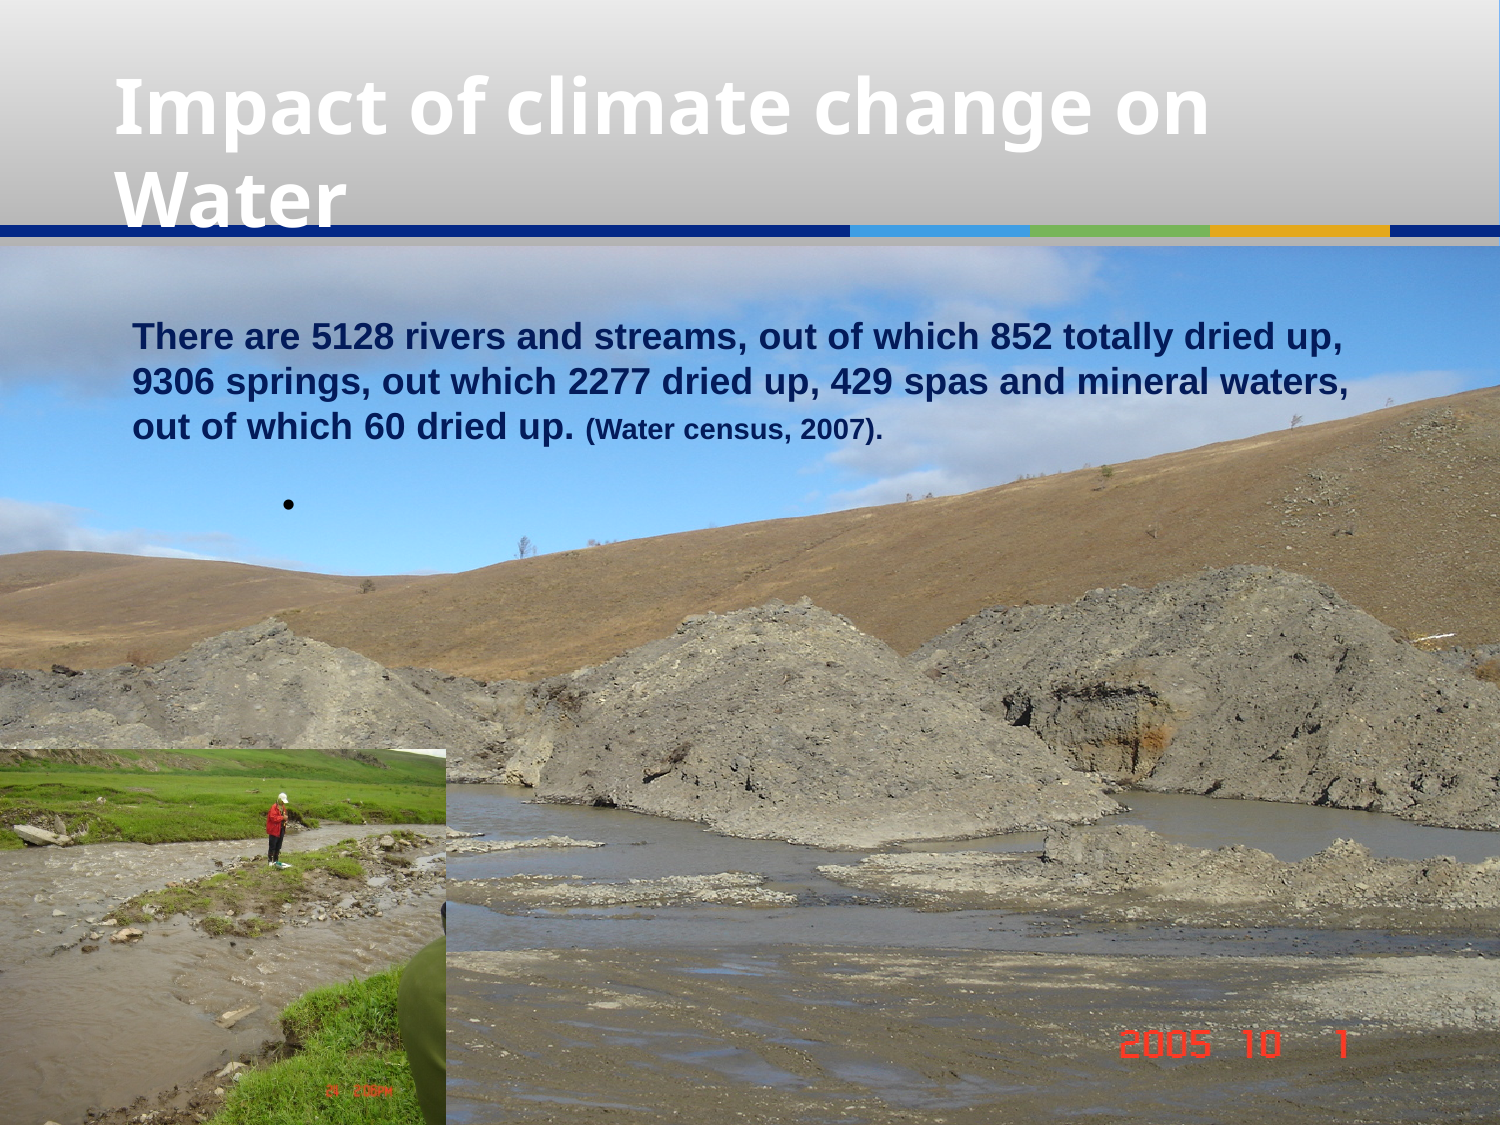

#
Impact of climate change on Water
There are 5128 rivers and streams, out of which 852 totally dried up, 9306 springs, out which 2277 dried up, 429 spas and mineral waters, out of which 60 dried up. (Water census, 2007).